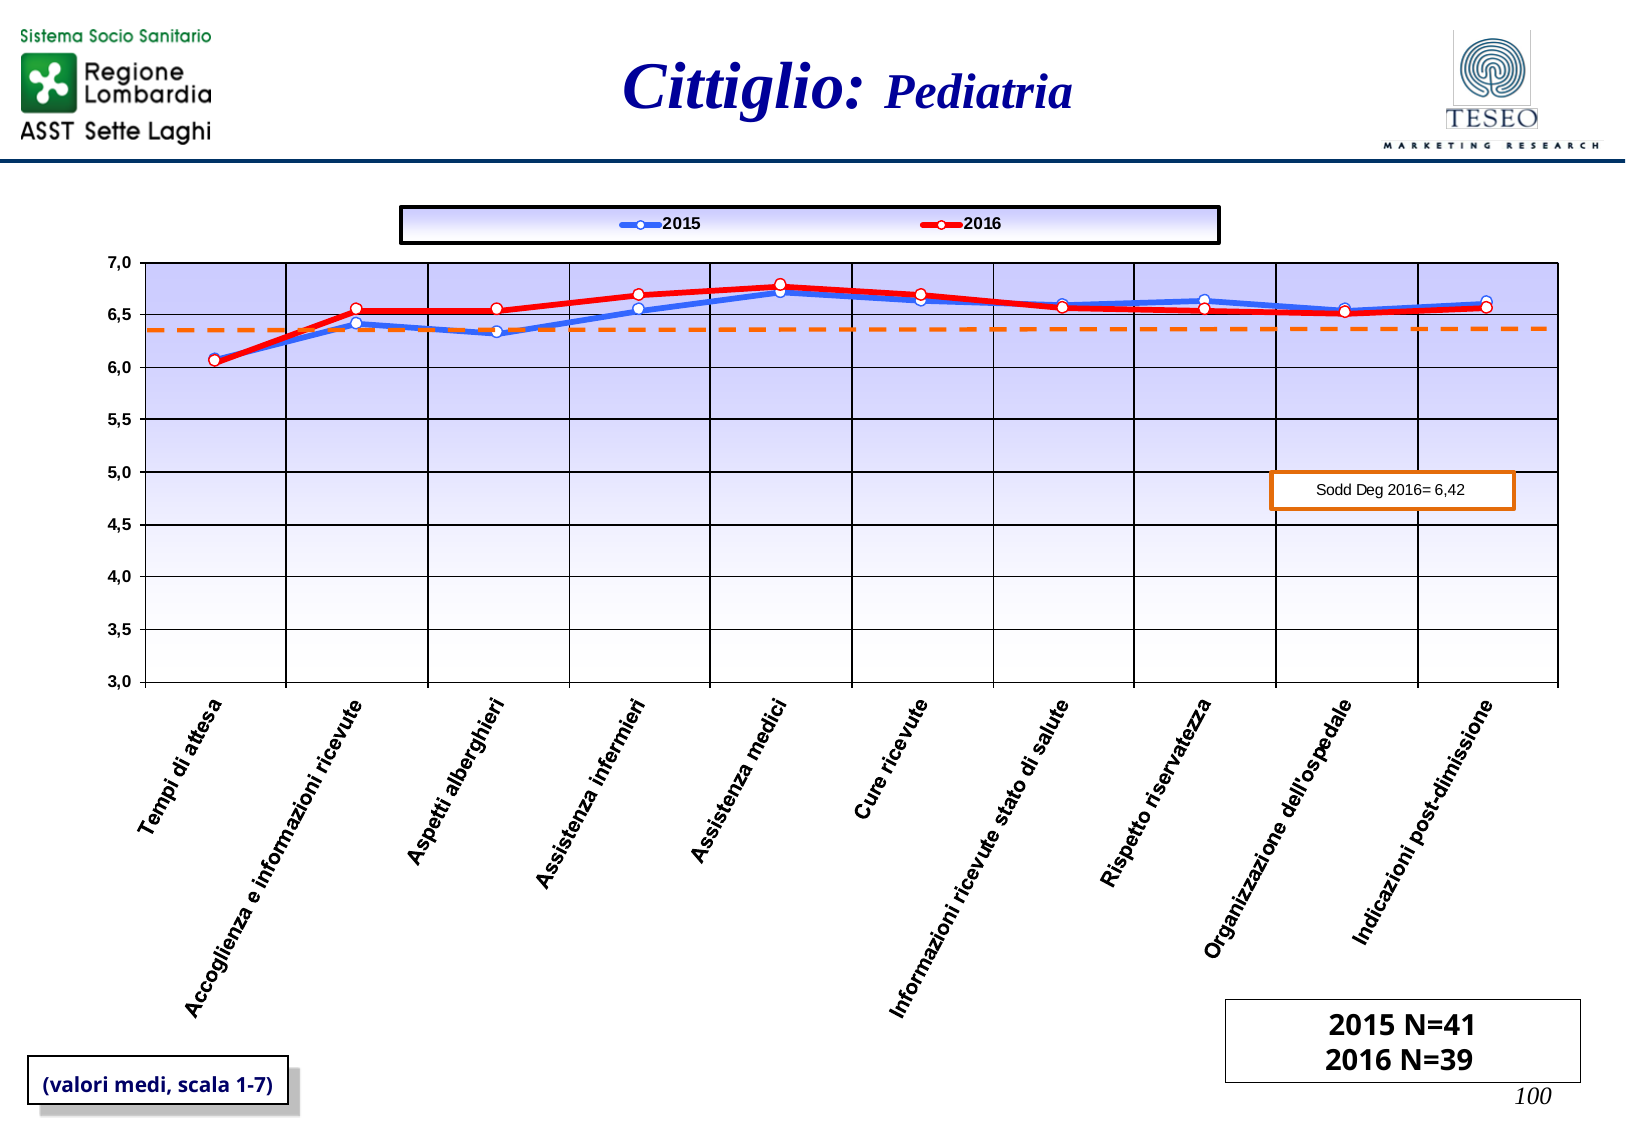

Cittiglio: Pediatria
2015 N=41
2016 N=39
(valori medi, scala 1-7)